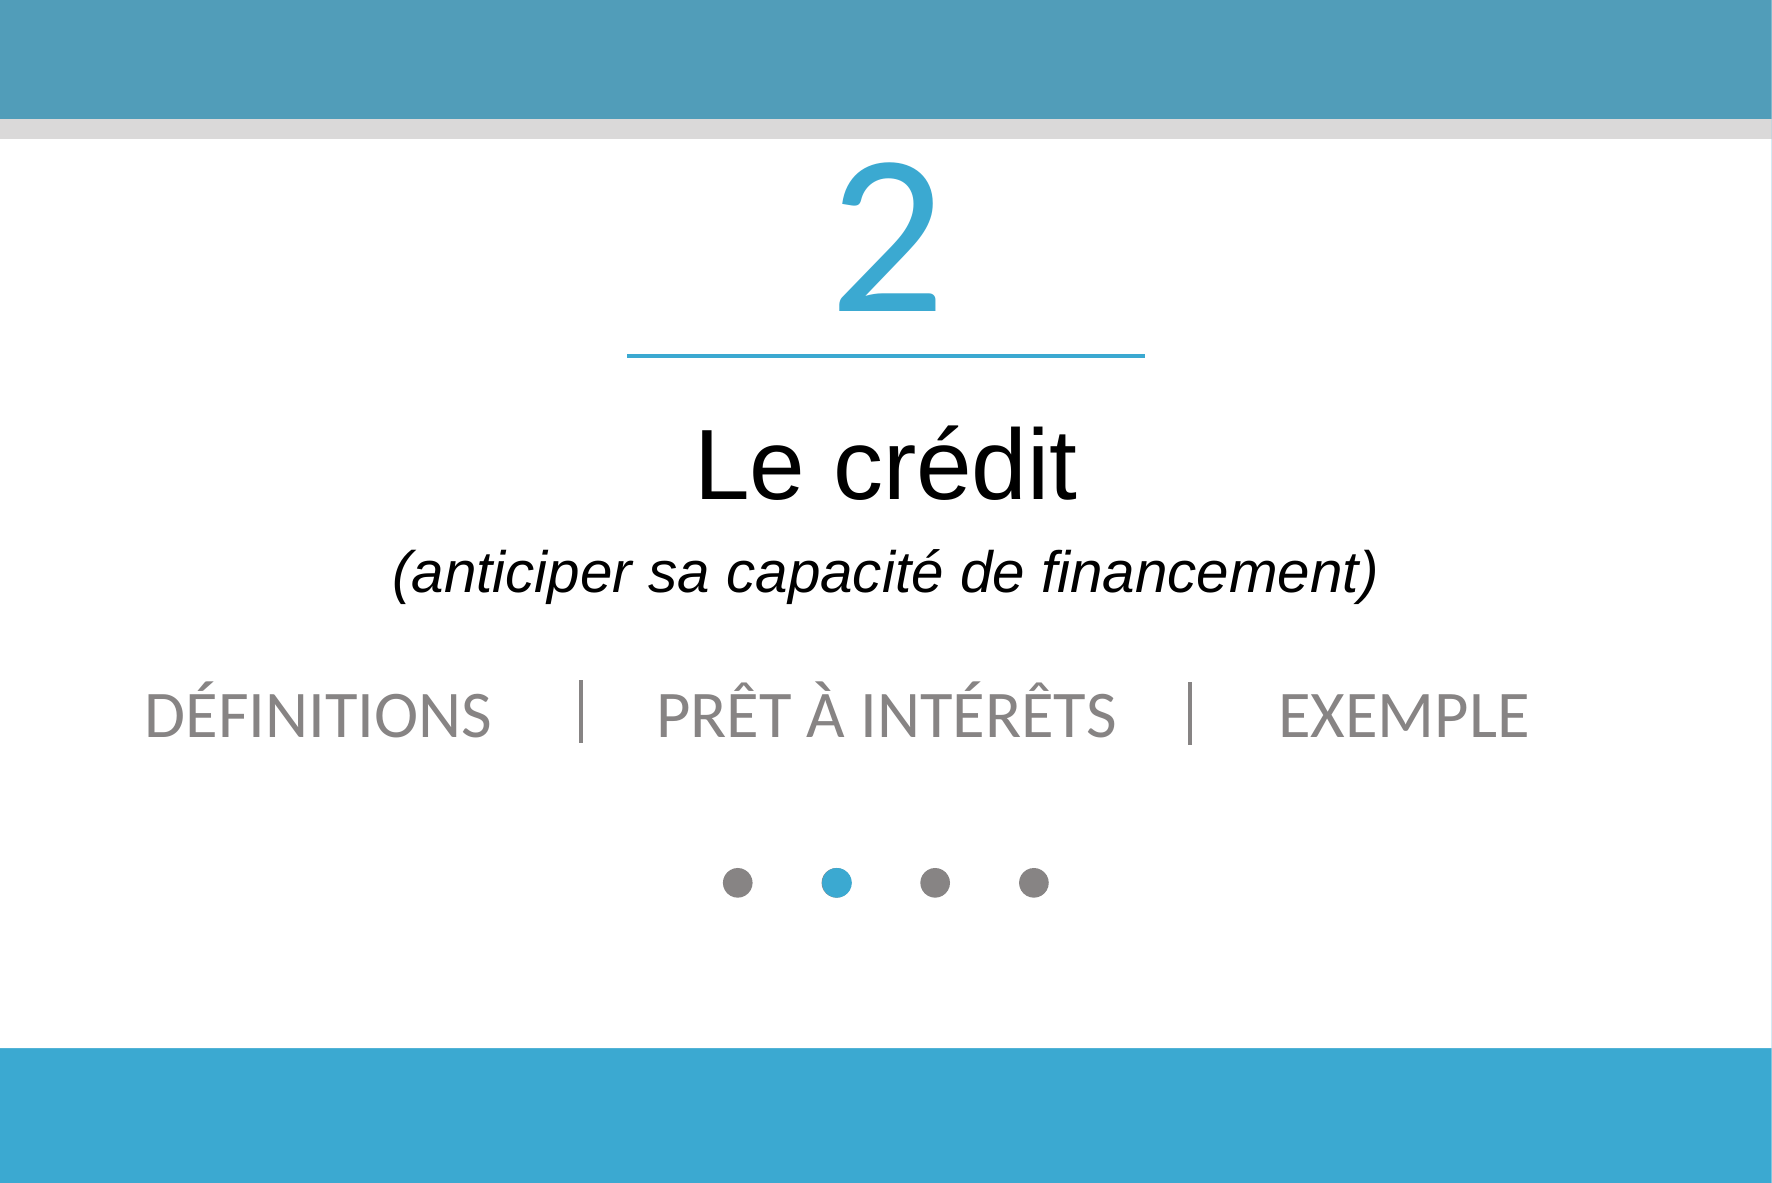

# 2
Le crédit
(anticiper sa capacité de financement)
DÉFINITIONS
PRÊT À INTÉRÊTS
EXEMPLE